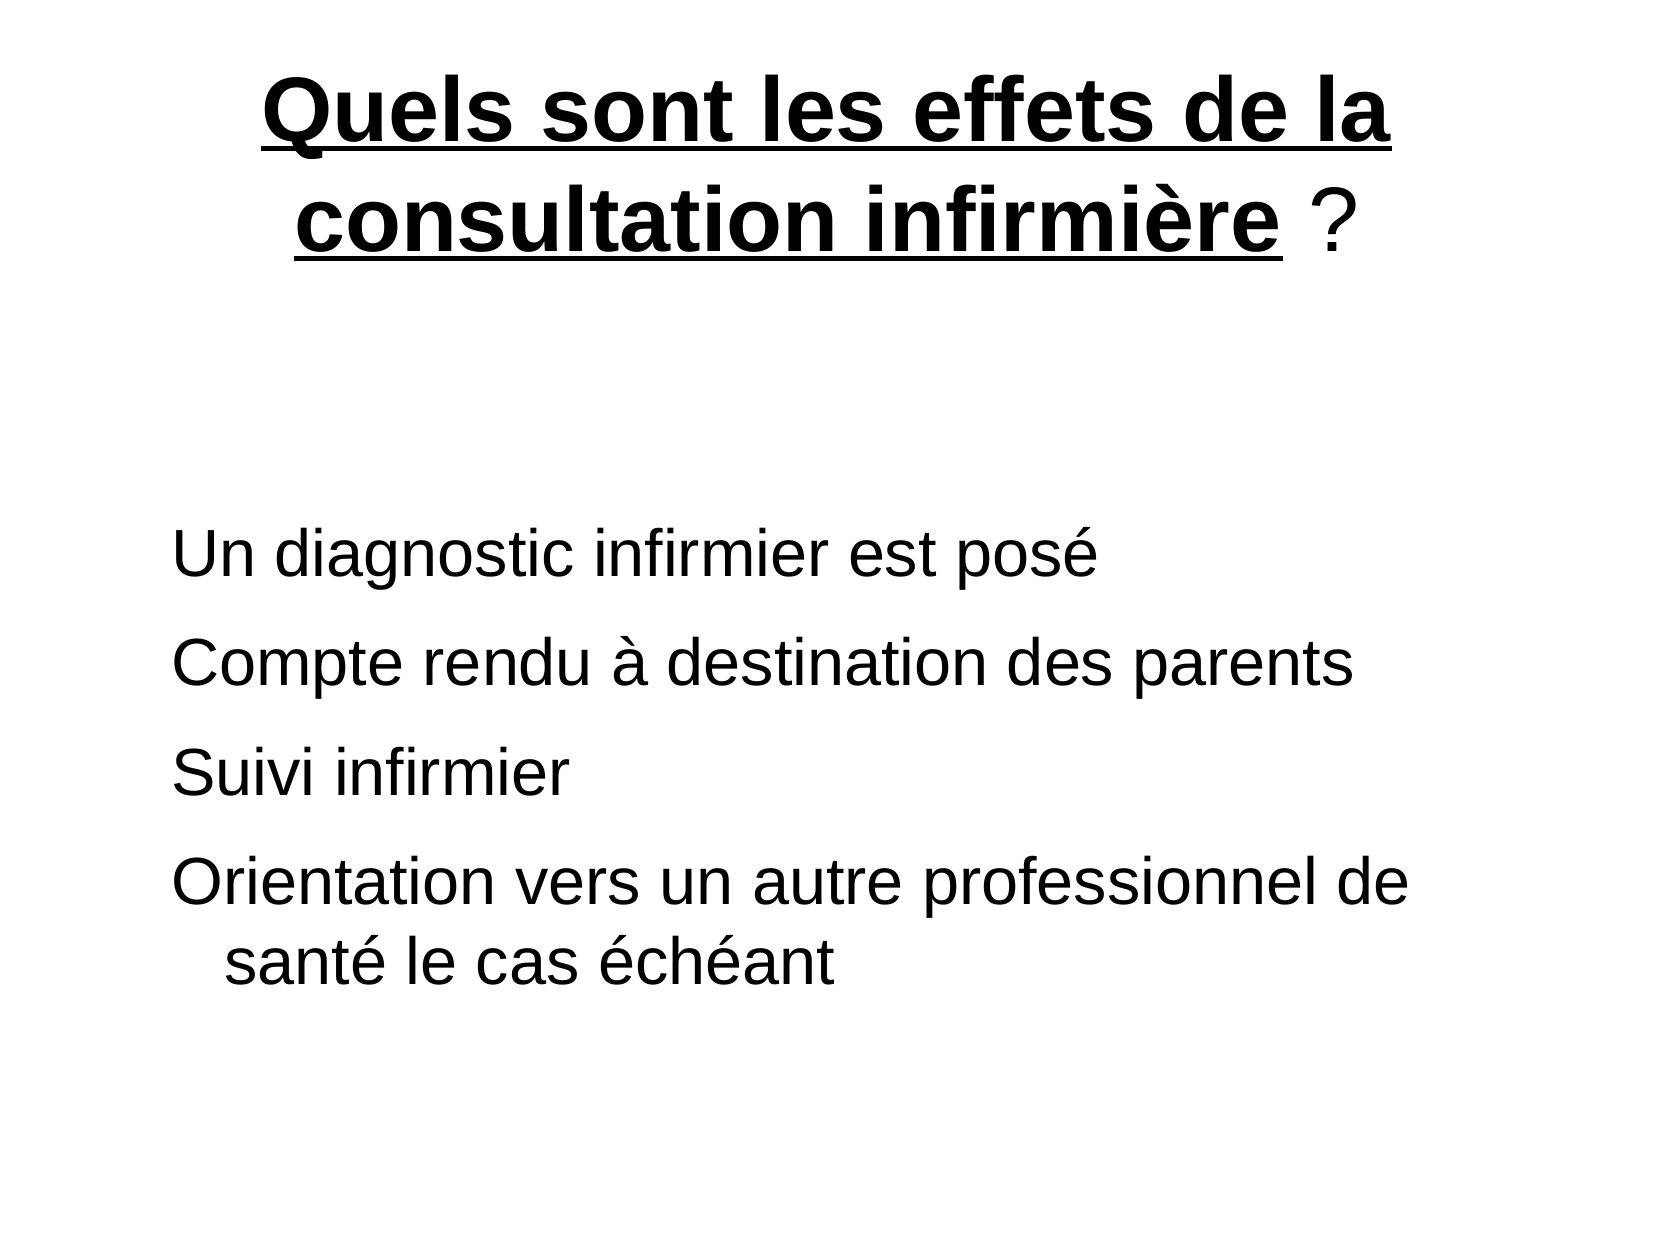

# Quels sont les effets de la consultation infirmière ?
Un diagnostic infirmier est posé
Compte rendu à destination des parents
Suivi infirmier
Orientation vers un autre professionnel de santé le cas échéant